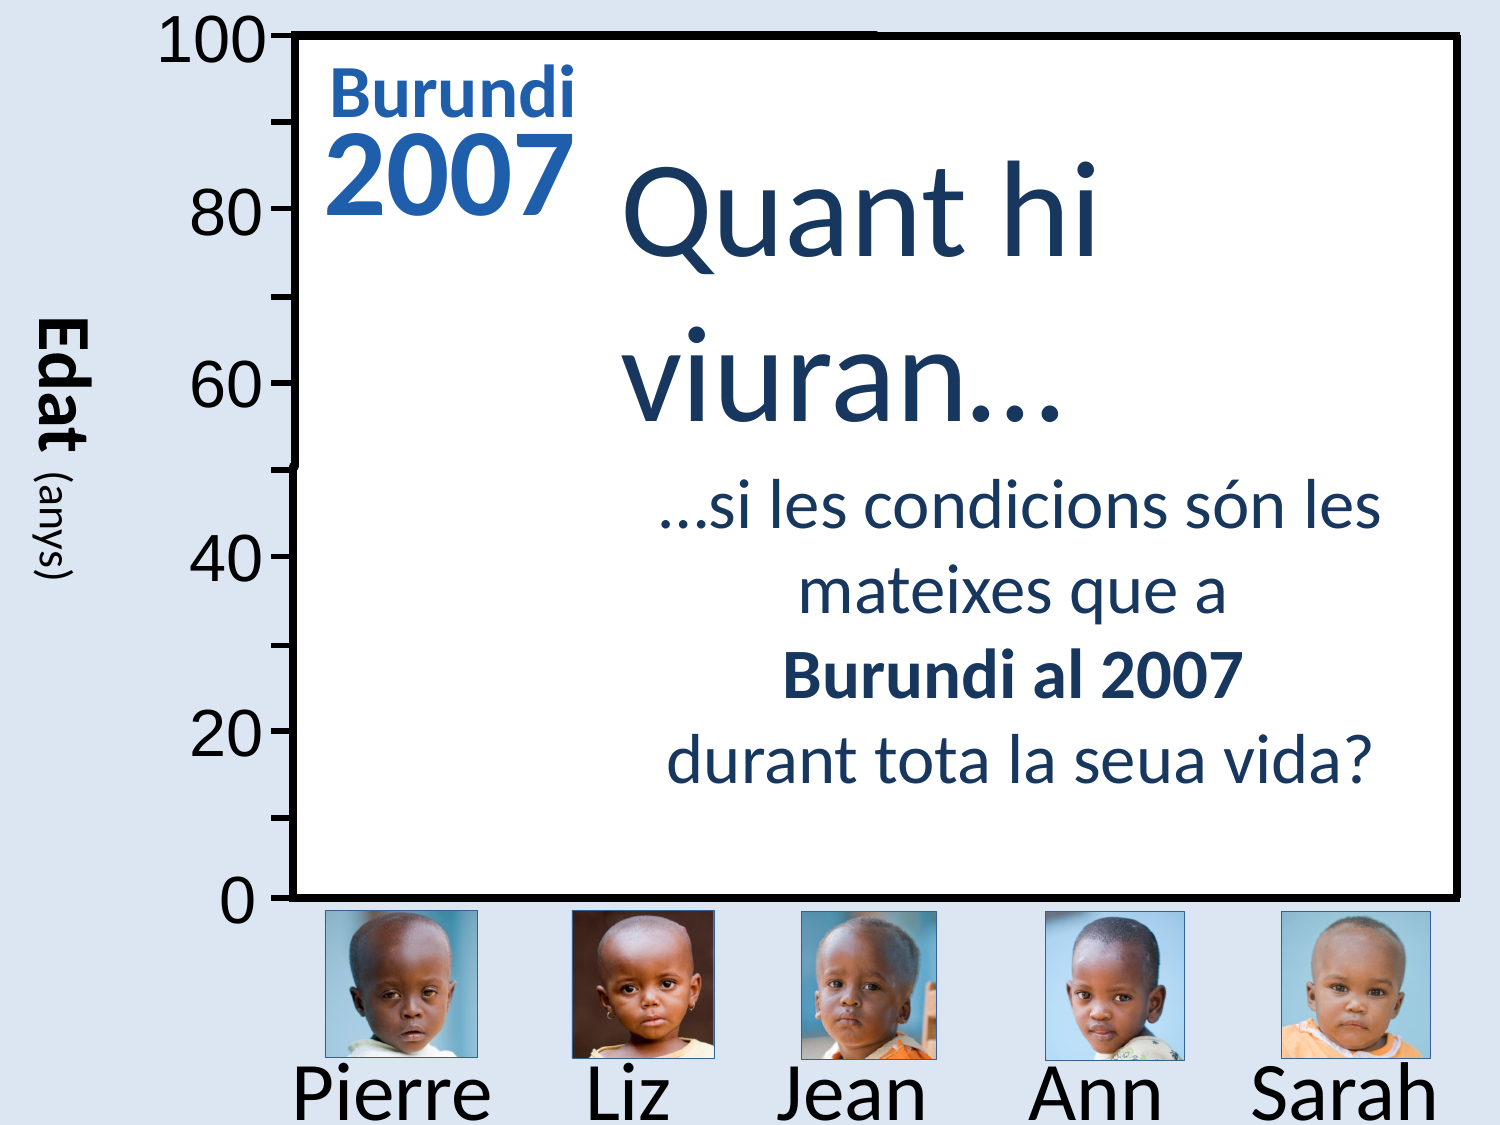

100
80
60
40
20
0
Burundi
2007
Quant hi viuran…
Edat (anys)
…si les condicions són les mateixes que a
Burundi al 2007
durant tota la seua vida?
Pierre
Liz
Jean
Ann
Sarah